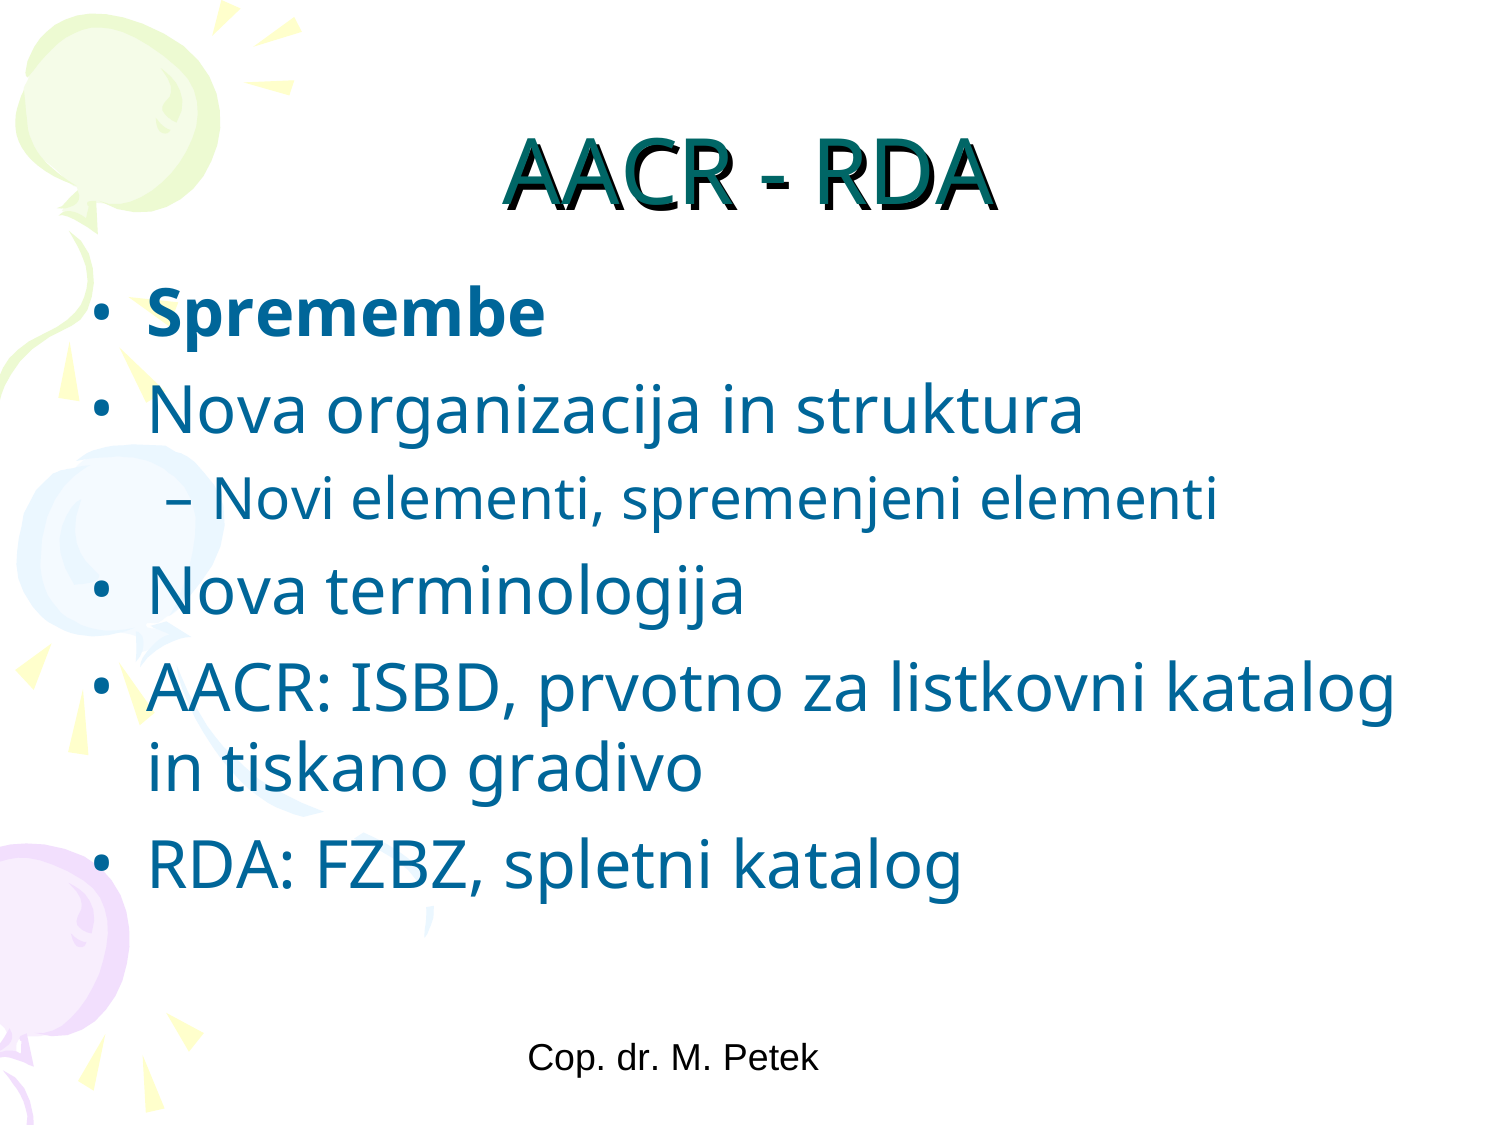

# AACR - RDA
Spremembe
Nova organizacija in struktura
Novi elementi, spremenjeni elementi
Nova terminologija
AACR: ISBD, prvotno za listkovni katalog in tiskano gradivo
RDA: FZBZ, spletni katalog
Cop. dr. M. Petek